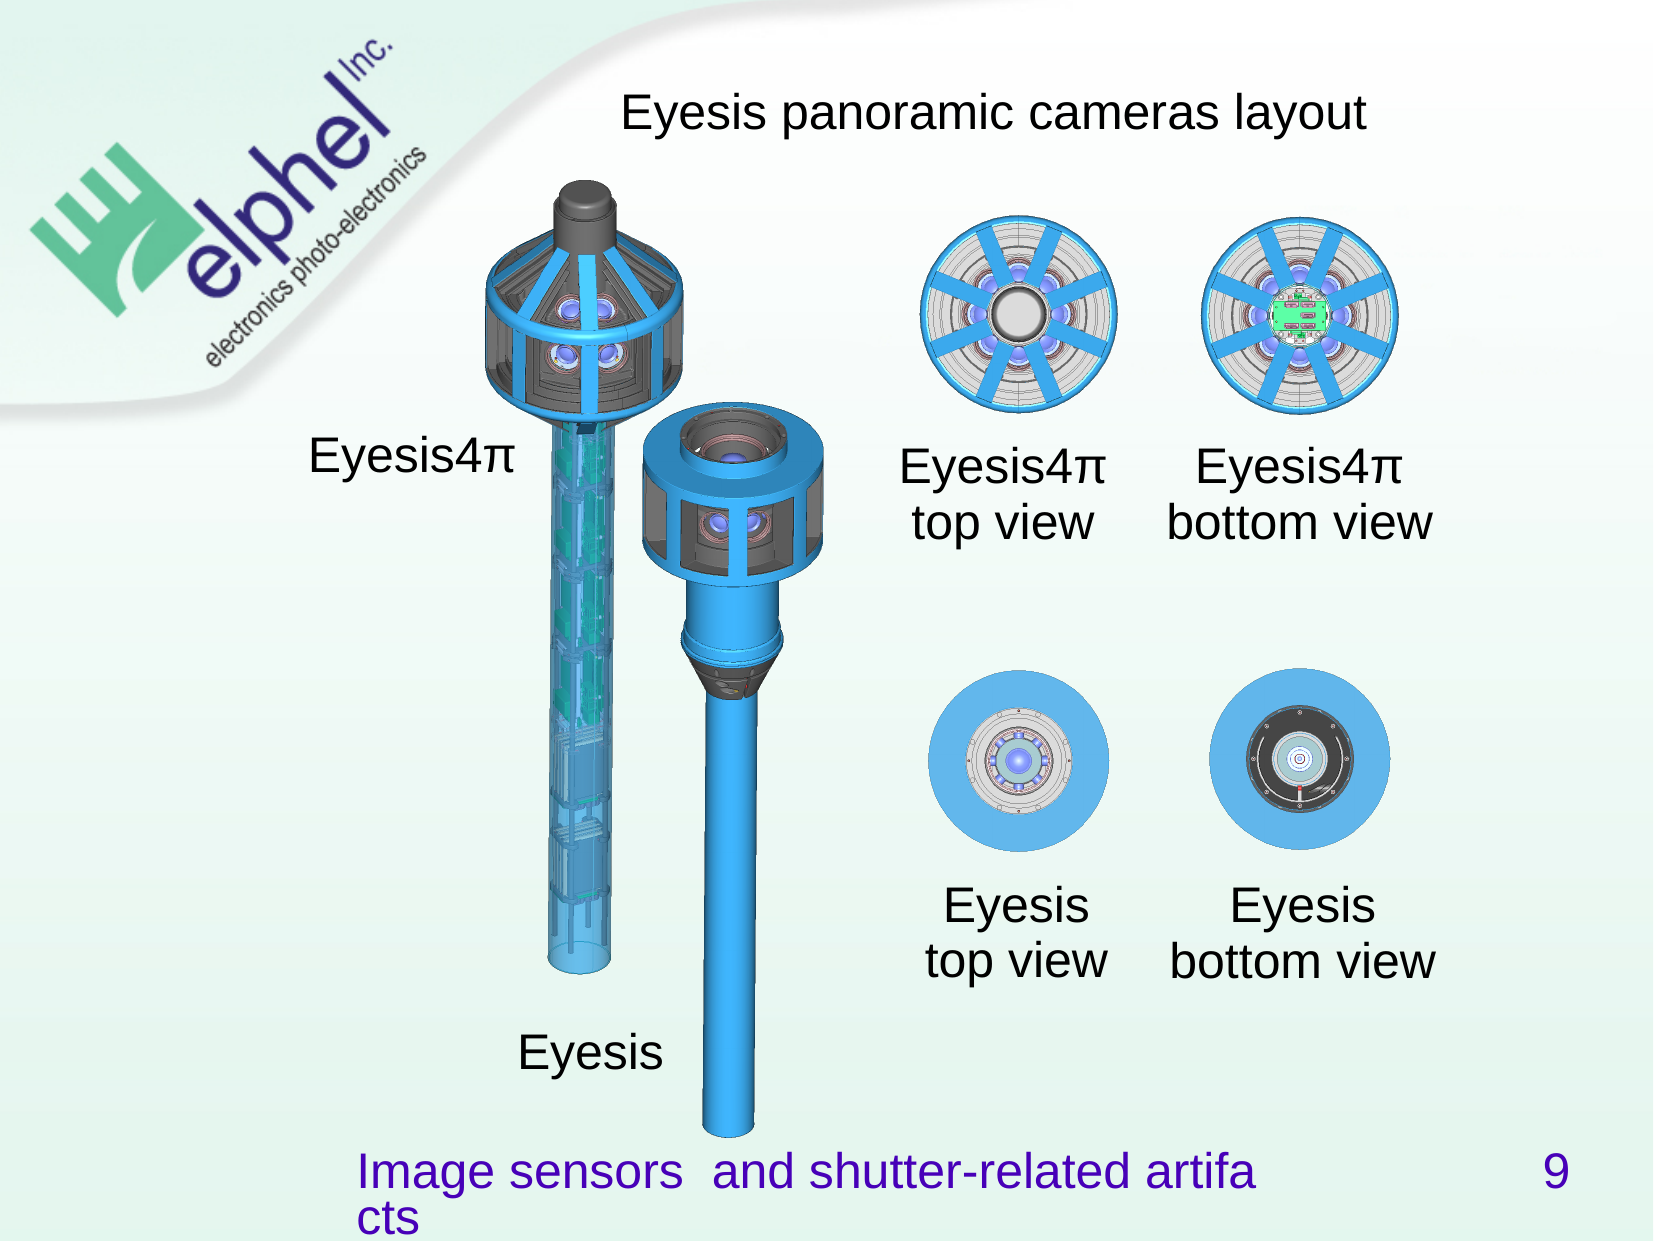

# Eyesis panoramic cameras layout
Eyesis4π
Eyesis4π top view
Eyesis4π bottom view
Eyesis top view
Eyesis bottom view
Eyesis
Image sensors and shutter-related artifacts
9